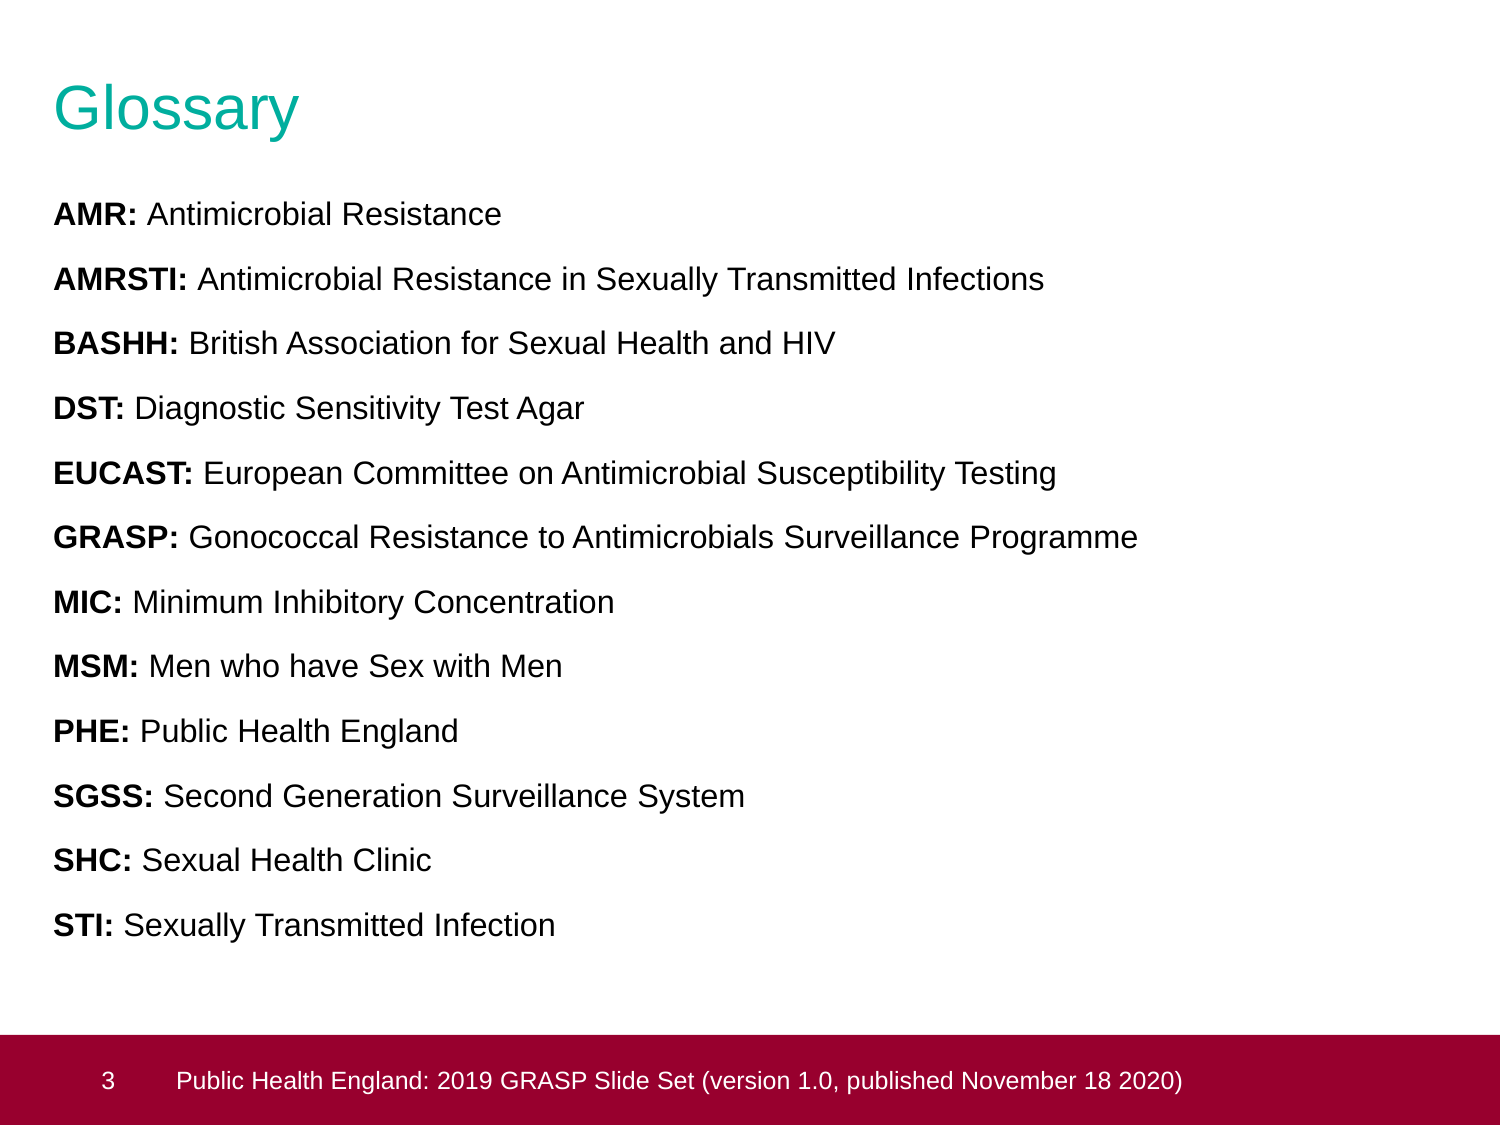

# Glossary
AMR: Antimicrobial Resistance
AMRSTI: Antimicrobial Resistance in Sexually Transmitted Infections
BASHH: British Association for Sexual Health and HIV
DST: Diagnostic Sensitivity Test Agar
EUCAST: European Committee on Antimicrobial Susceptibility Testing
GRASP: Gonococcal Resistance to Antimicrobials Surveillance Programme
MIC: Minimum Inhibitory Concentration
MSM: Men who have Sex with Men
PHE: Public Health England
SGSS: Second Generation Surveillance System
SHC: Sexual Health Clinic
STI: Sexually Transmitted Infection
 2
Public Health England: 2019 GRASP Slide Set (version 1.0, published November 18 2020)